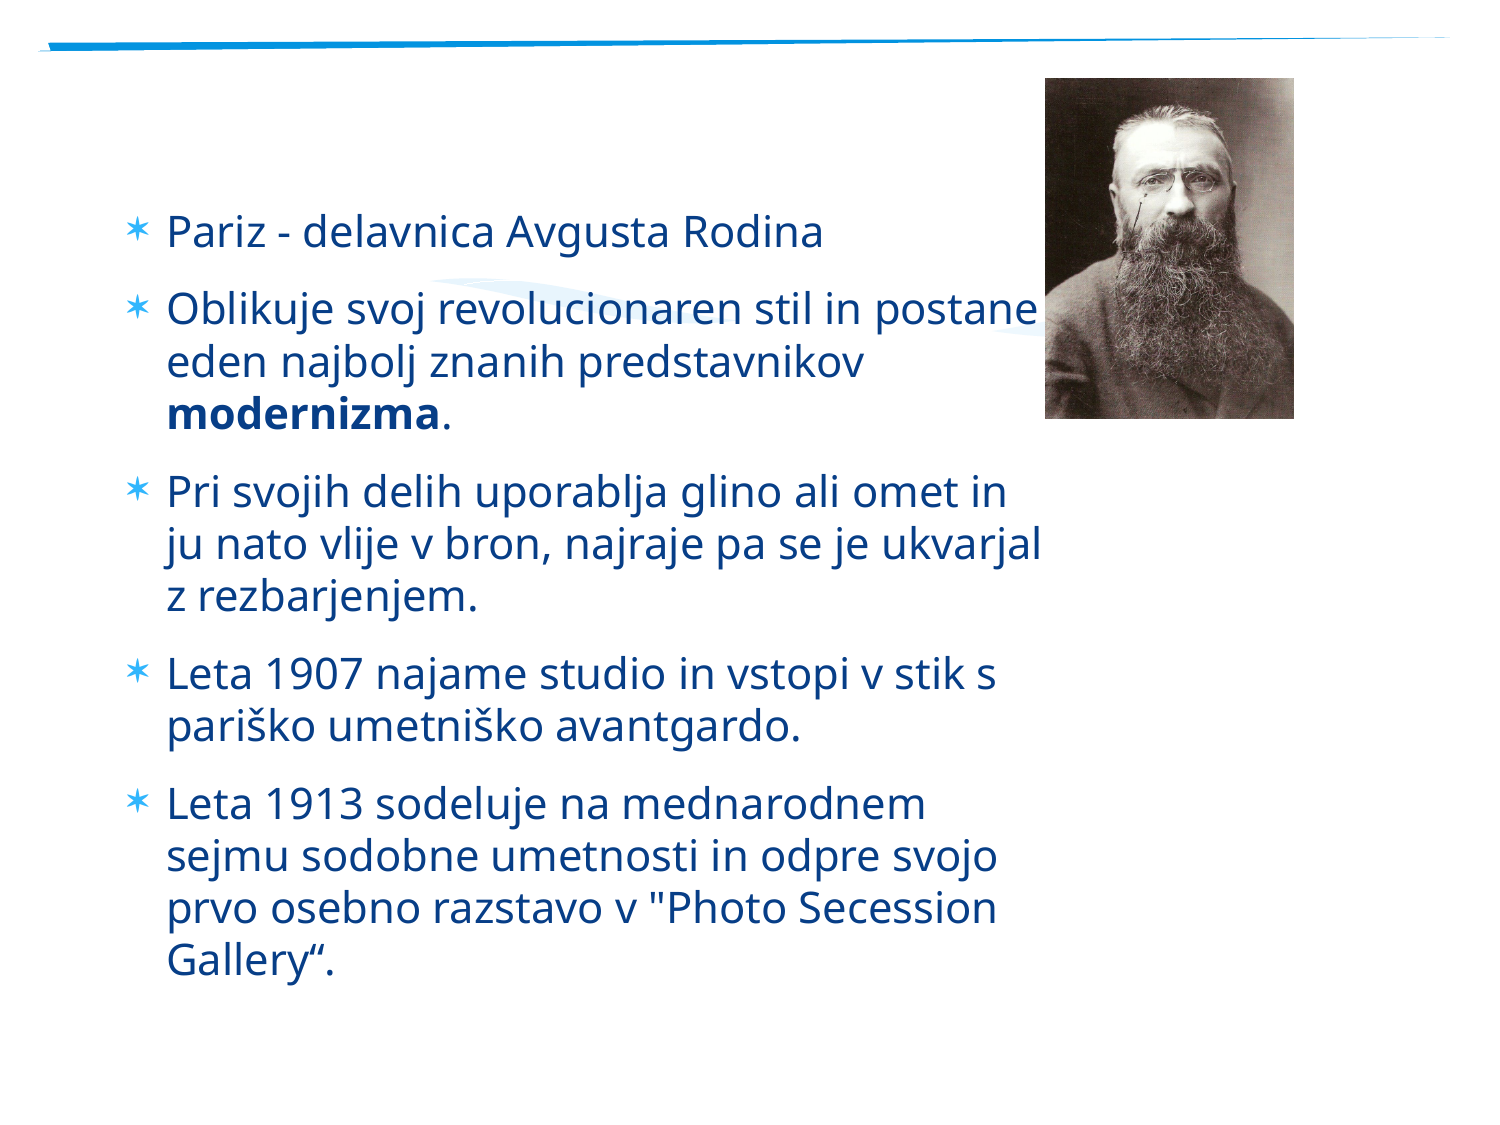

# Pariz - delavnica Avgusta Rodina
Oblikuje svoj revolucionaren stil in postane eden najbolj znanih predstavnikov modernizma.
Pri svojih delih uporablja glino ali omet in ju nato vlije v bron, najraje pa se je ukvarjal z rezbarjenjem.
Leta 1907 najame studio in vstopi v stik s pariško umetniško avantgardo.
Leta 1913 sodeluje na mednarodnem sejmu sodobne umetnosti in odpre svojo prvo osebno razstavo v "Photo Secession Gallery“.